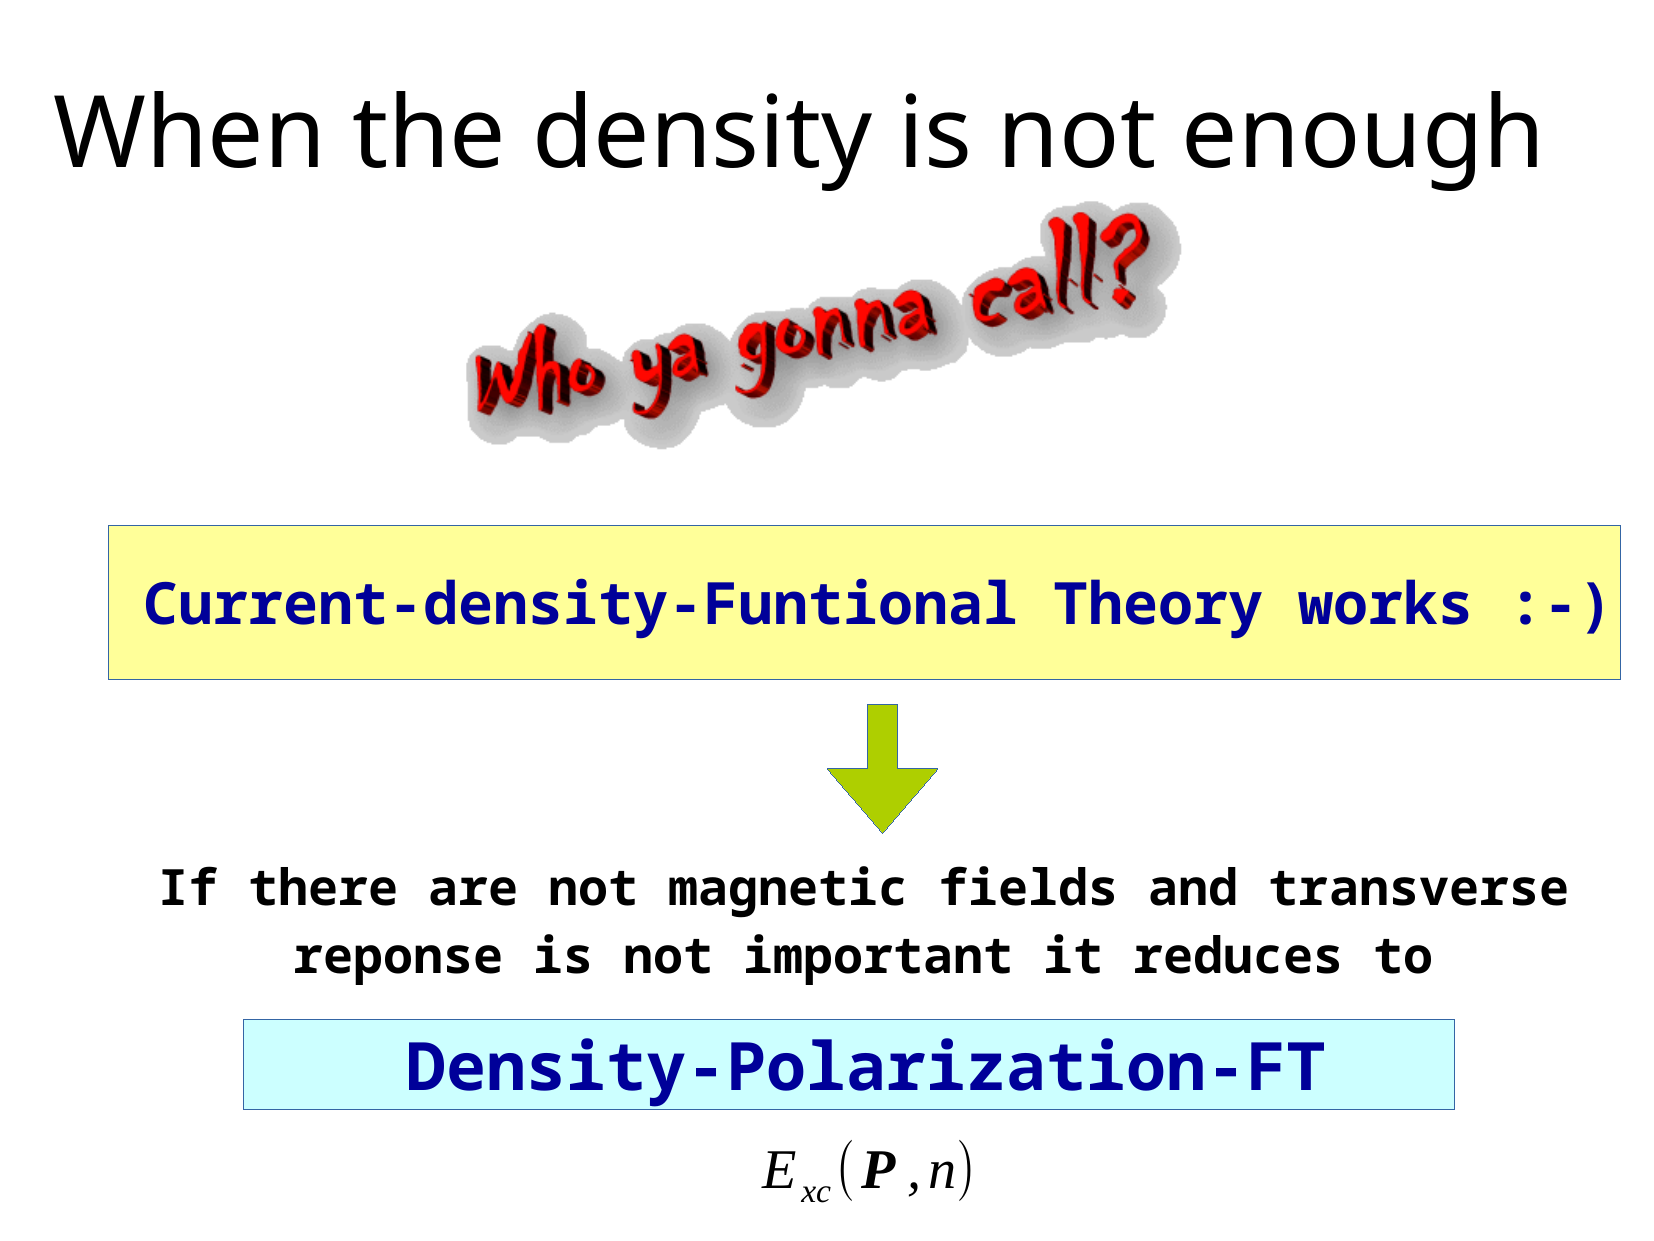

When the density is not enough
# Current-density-Funtional Theory works :-)
If there are not magnetic fields and transverse reponse is not important it reduces to
Density-Polarization-FT